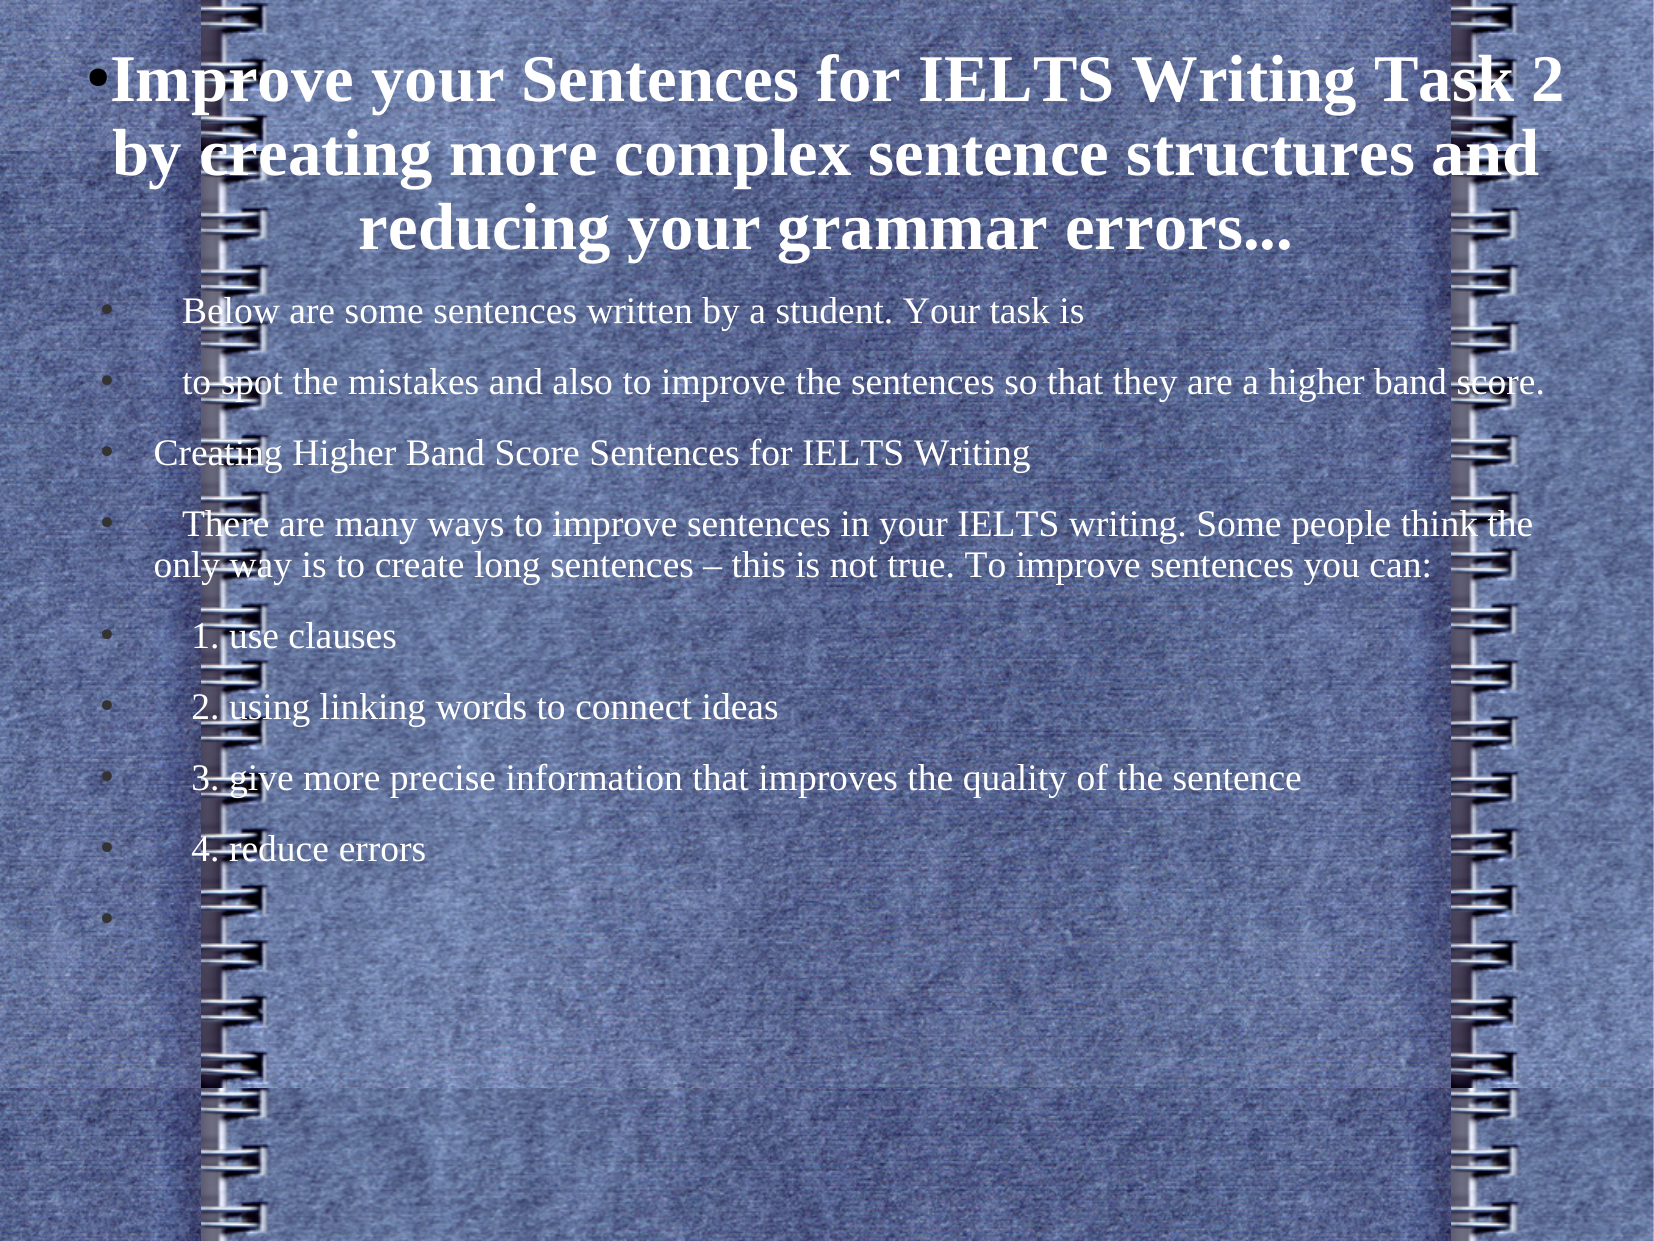

# Improve your Sentences for IELTS Writing Task 2 by creating more complex sentence structures and reducing your grammar errors...
 Below are some sentences written by a student. Your task is
 to spot the mistakes and also to improve the sentences so that they are a higher band score.
Creating Higher Band Score Sentences for IELTS Writing
 There are many ways to improve sentences in your IELTS writing. Some people think the only way is to create long sentences – this is not true. To improve sentences you can:
 1. use clauses
 2. using linking words to connect ideas
 3. give more precise information that improves the quality of the sentence
 4. reduce errors